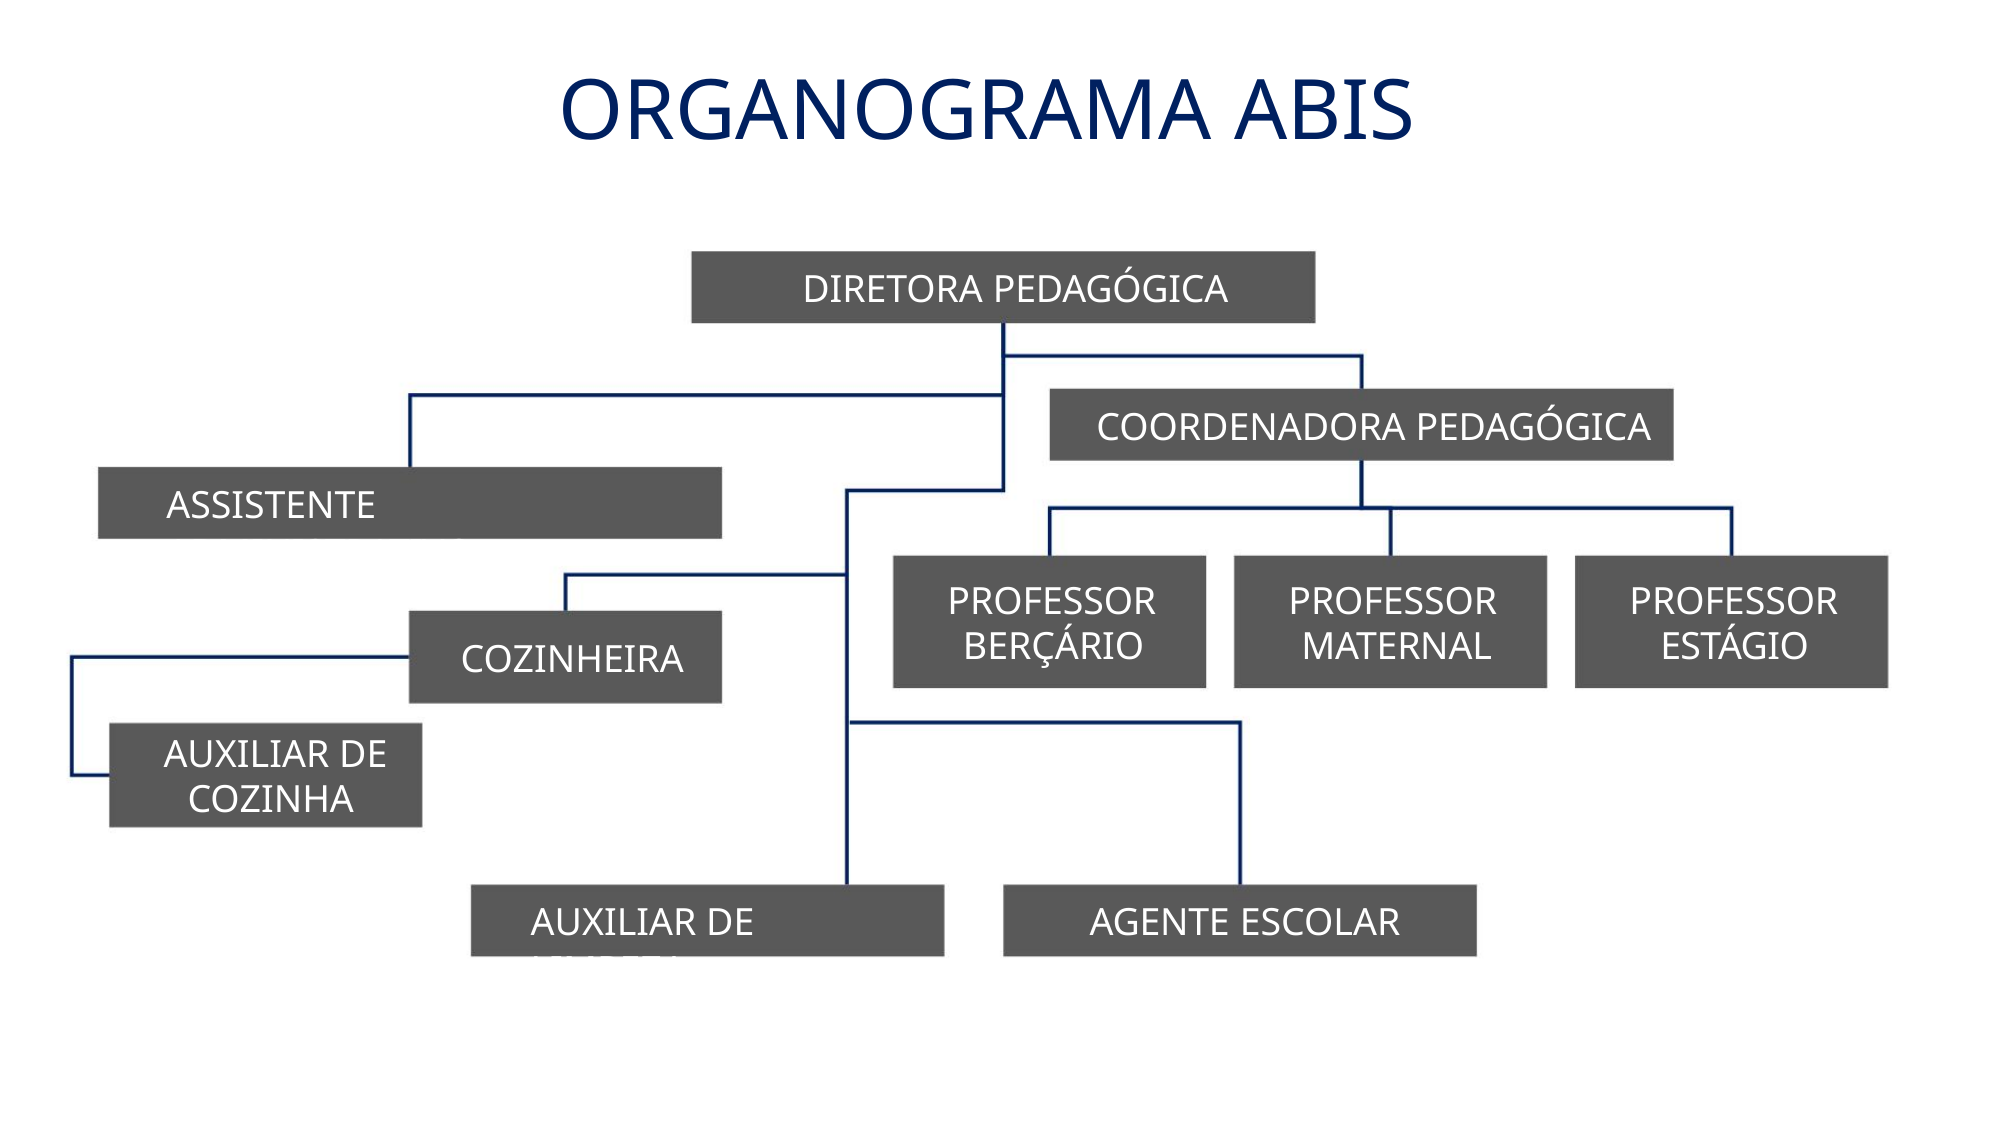

ORGANOGRAMA ABIS
DIRETORA PEDAGÓGICA
COORDENADORA PEDAGÓGICA
ASSISTENTE ADMINISTRATIVO
PROFESSOR
BERÇÁRIO
PROFESSOR
MATERNAL
PROFESSOR
ESTÁGIO
COZINHEIRA
AUXILIAR DE
COZINHA
AUXILIAR DE LIMPEZA
AGENTE ESCOLAR